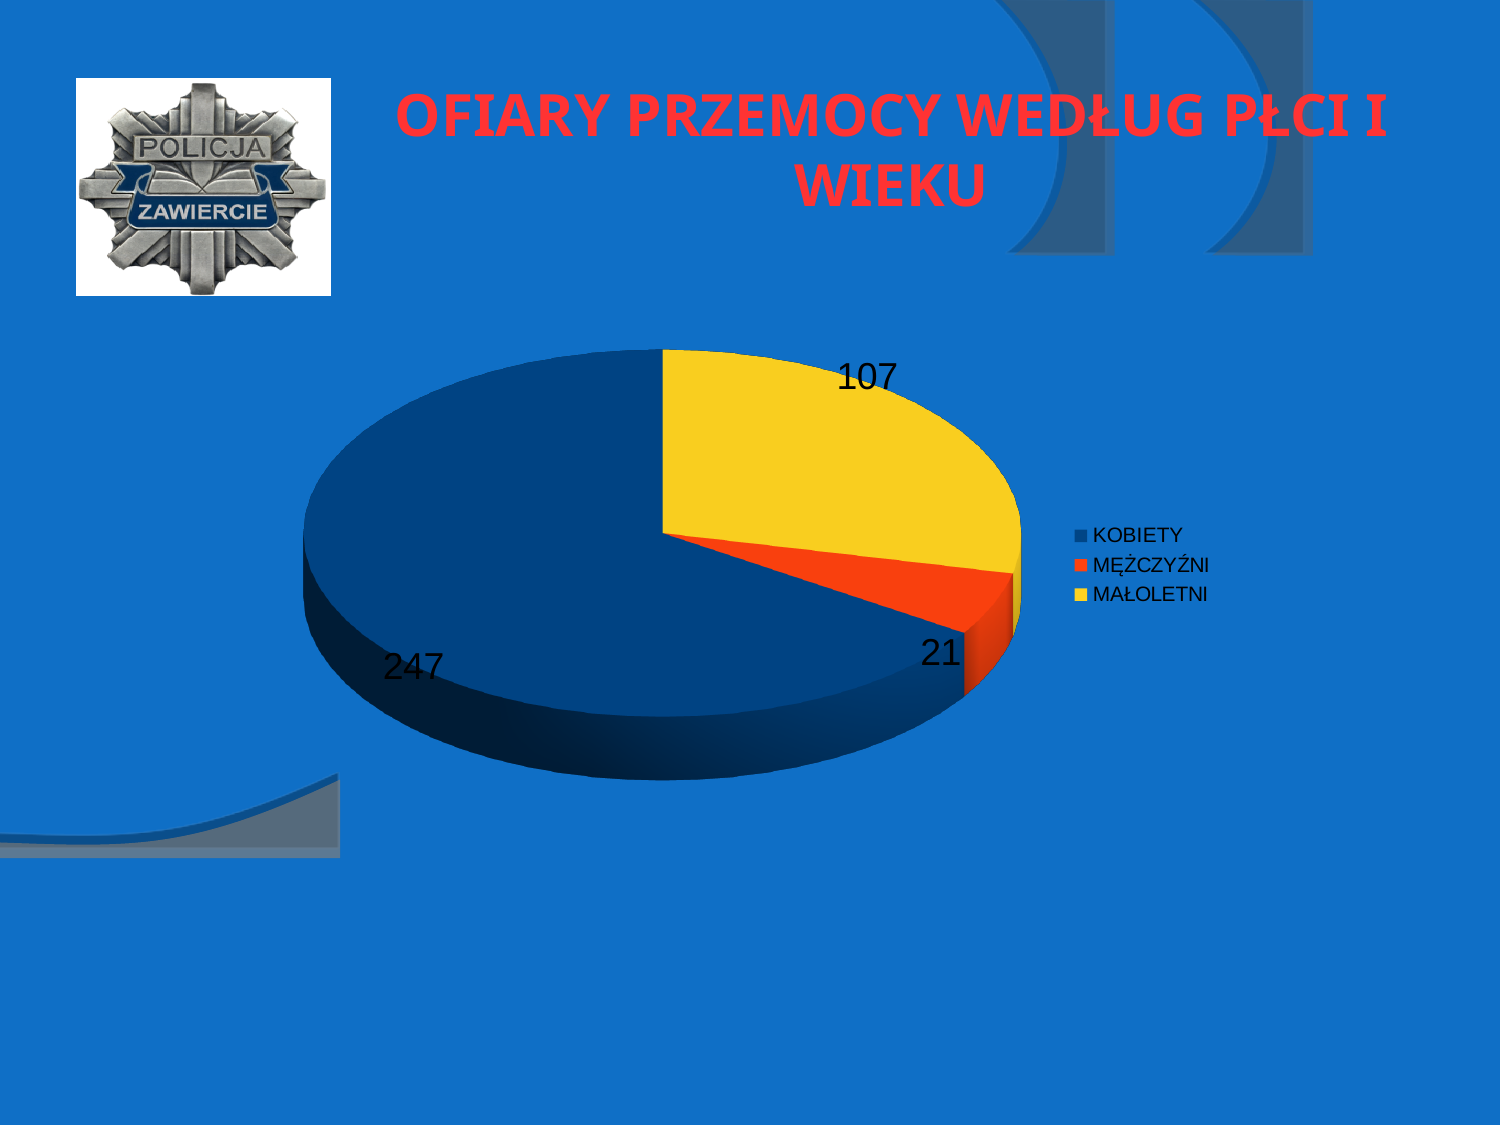

# OFIARY PRZEMOCY WEDŁUG PŁCI I WIEKU
[unsupported chart]